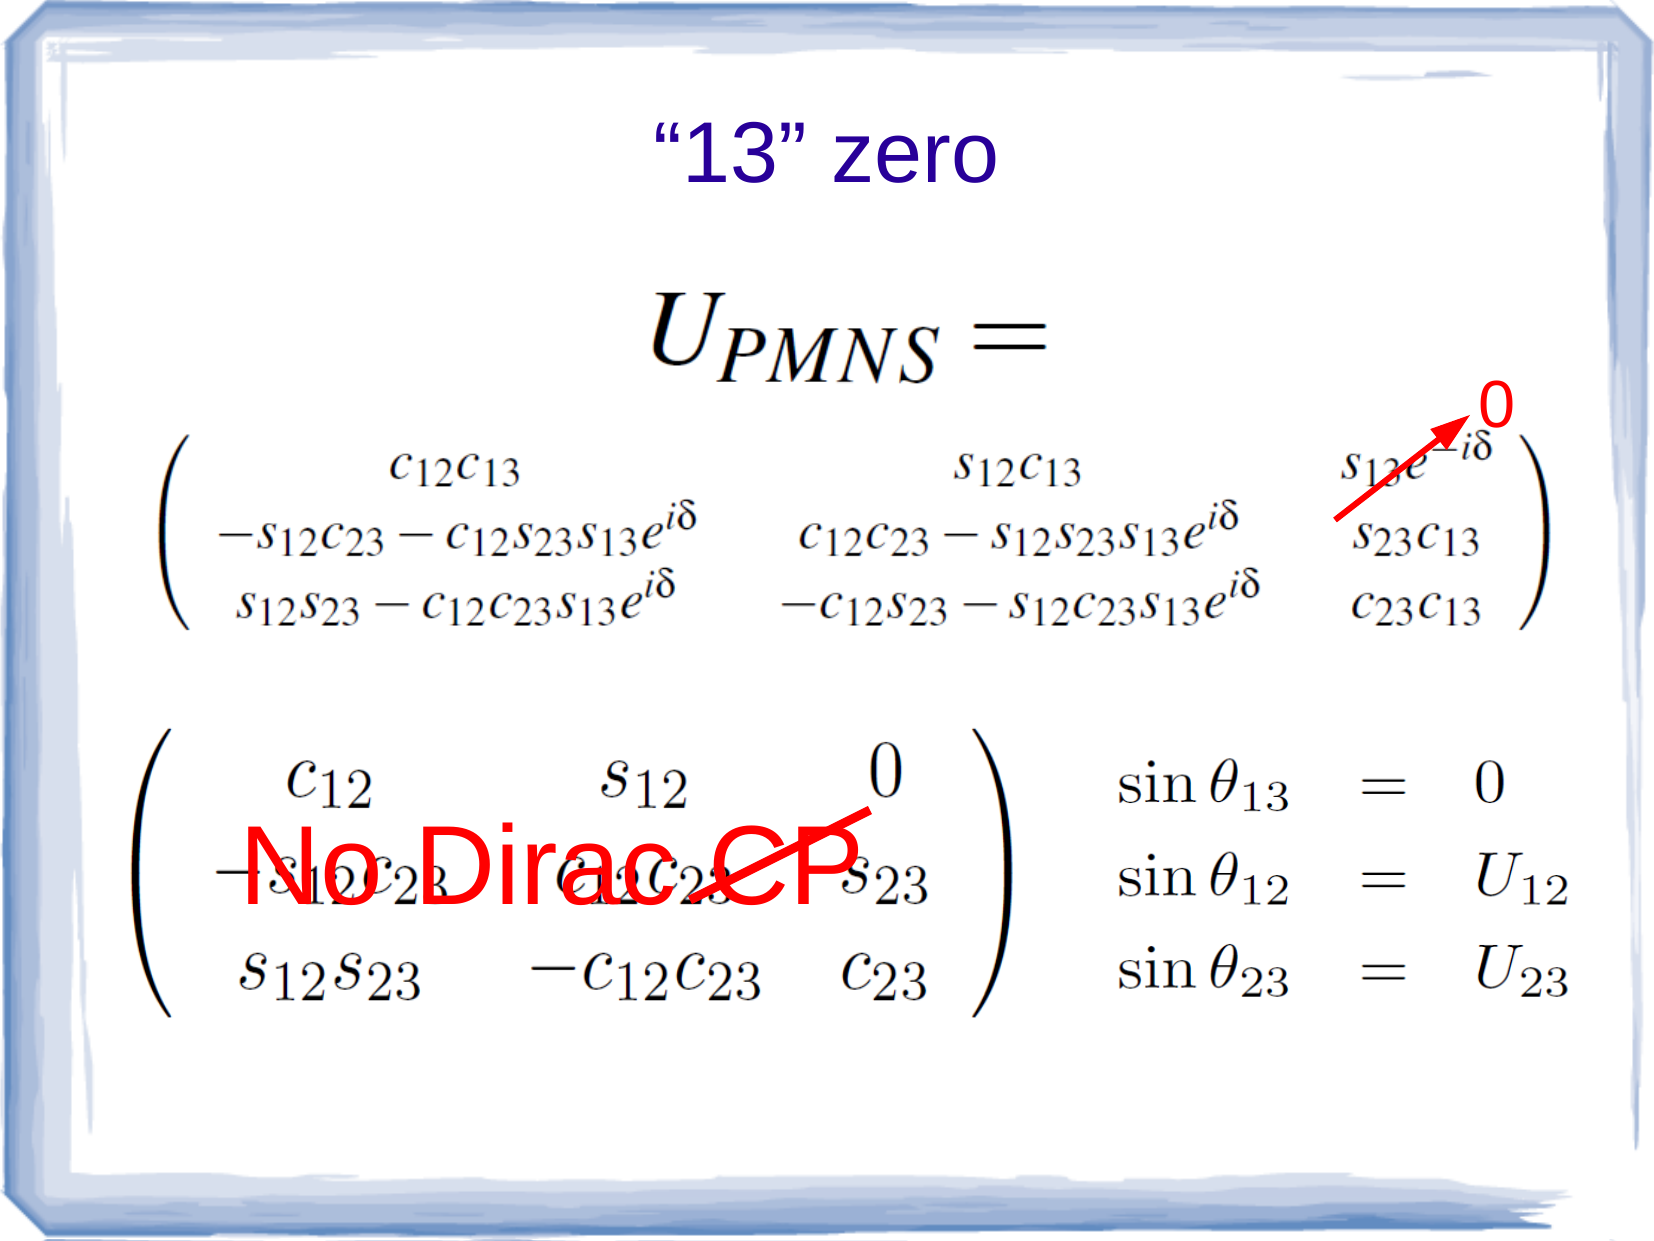

# “13” zero
0
No Dirac CP